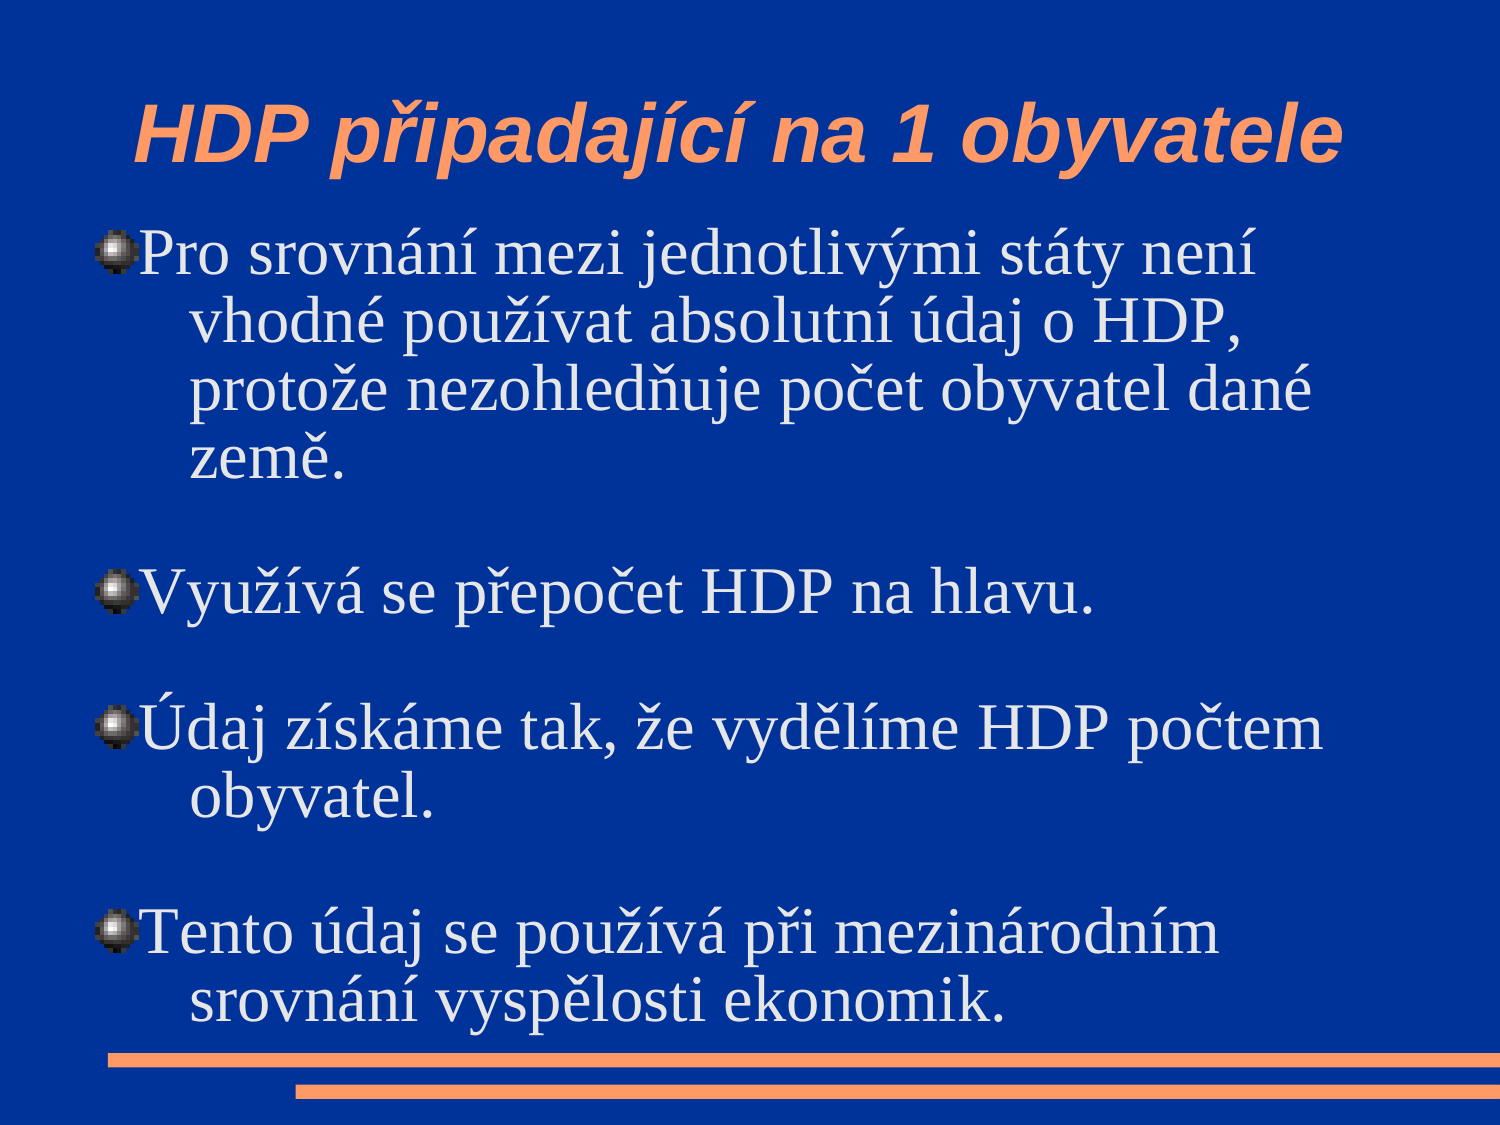

# HDP připadající na 1 obyvatele
Pro srovnání mezi jednotlivými státy není vhodné používat absolutní údaj o HDP, protože nezohledňuje počet obyvatel dané země.
Využívá se přepočet HDP na hlavu.
Údaj získáme tak, že vydělíme HDP počtem obyvatel.
Tento údaj se používá při mezinárodním srovnání vyspělosti ekonomik.